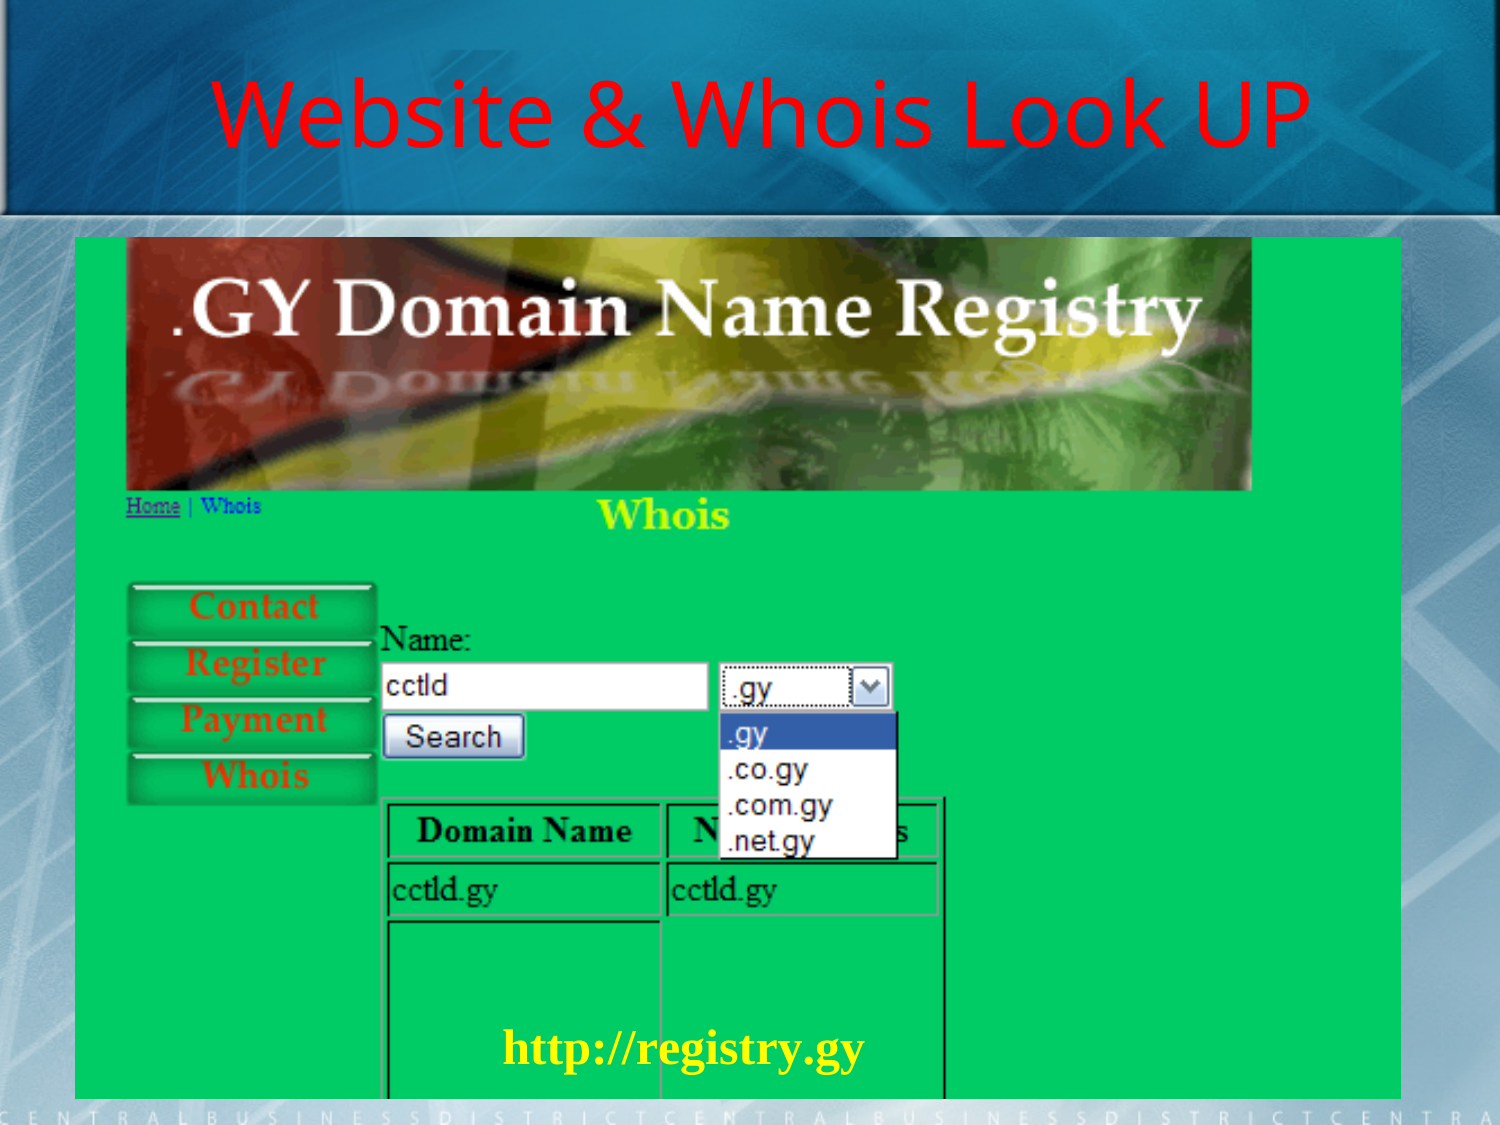

# Website & Whois Look UP
http://registry.gy